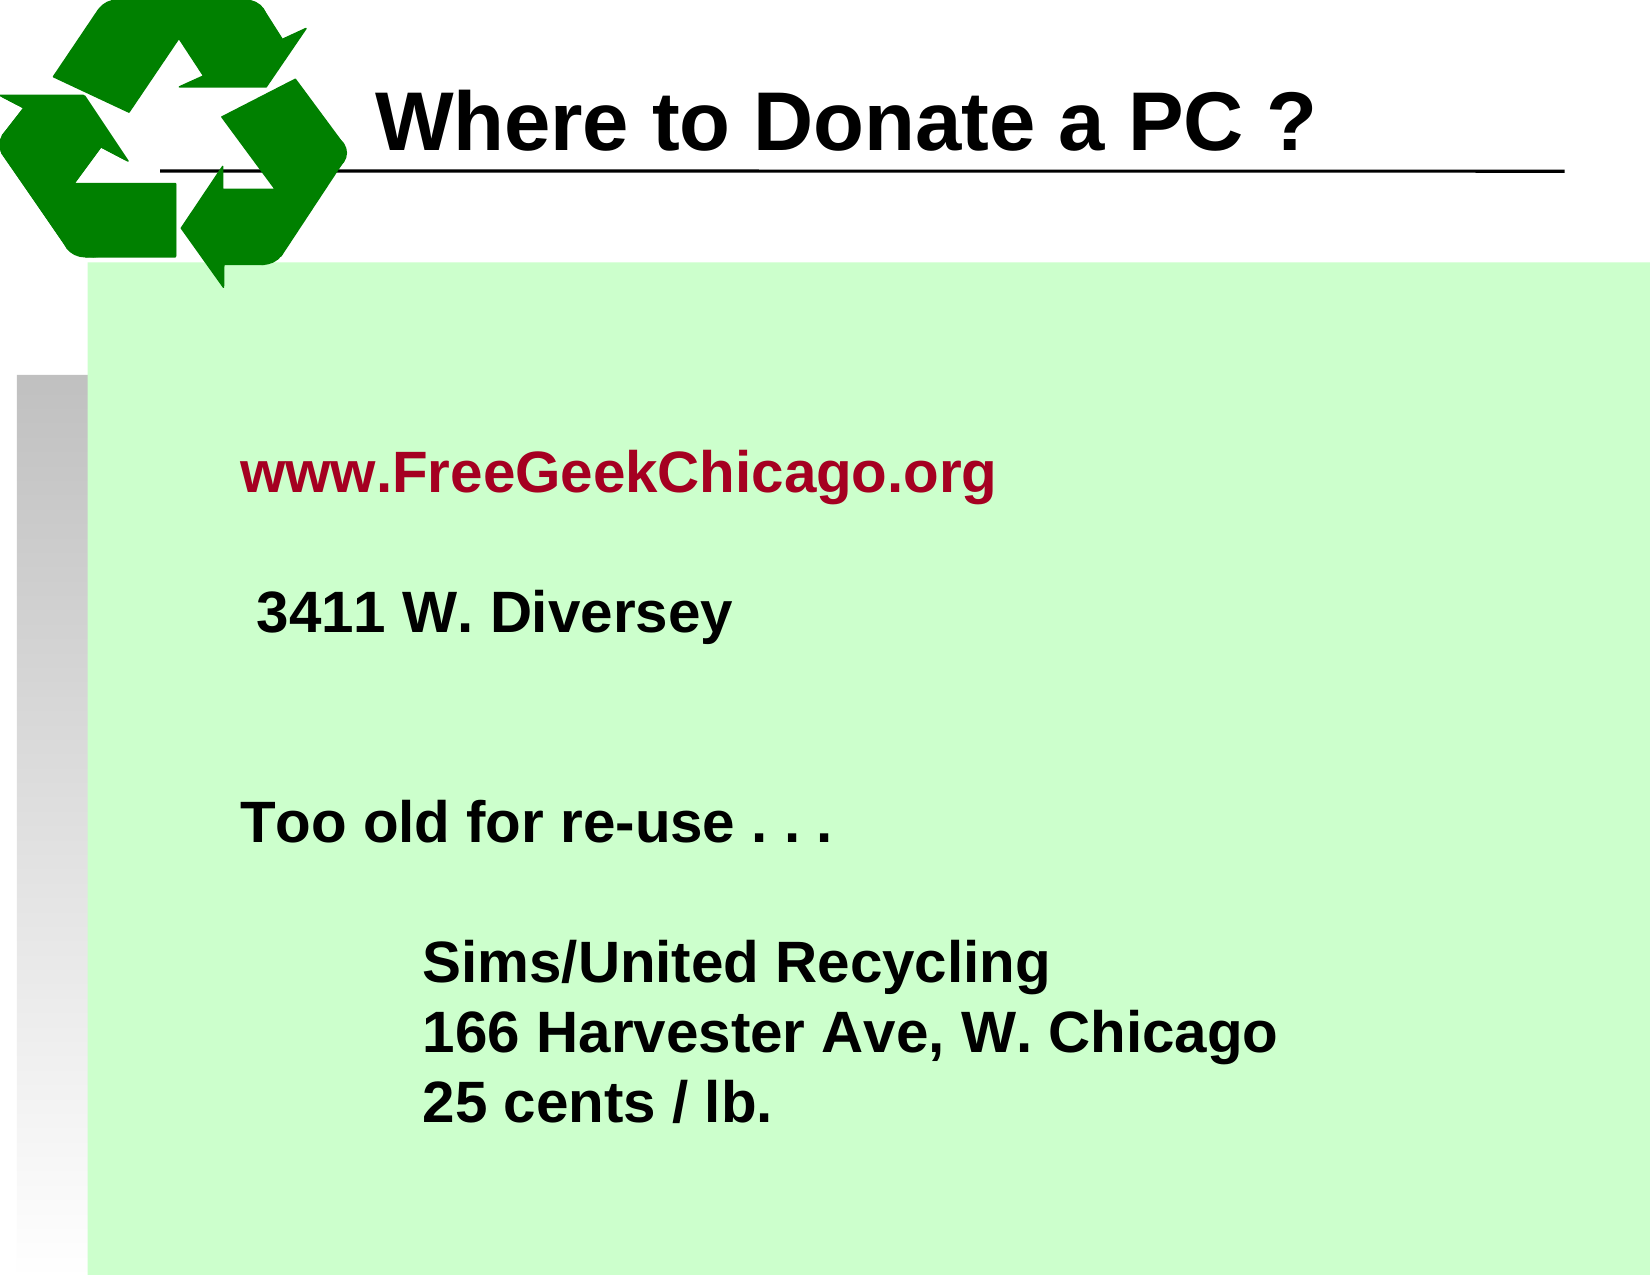

# Where to Donate a PC ?
 www.FreeGeekChicago.org
 3411 W. Diversey
 Too old for re-use . . .
 Sims/United Recycling
 166 Harvester Ave, W. Chicago
 25 cents / lb.